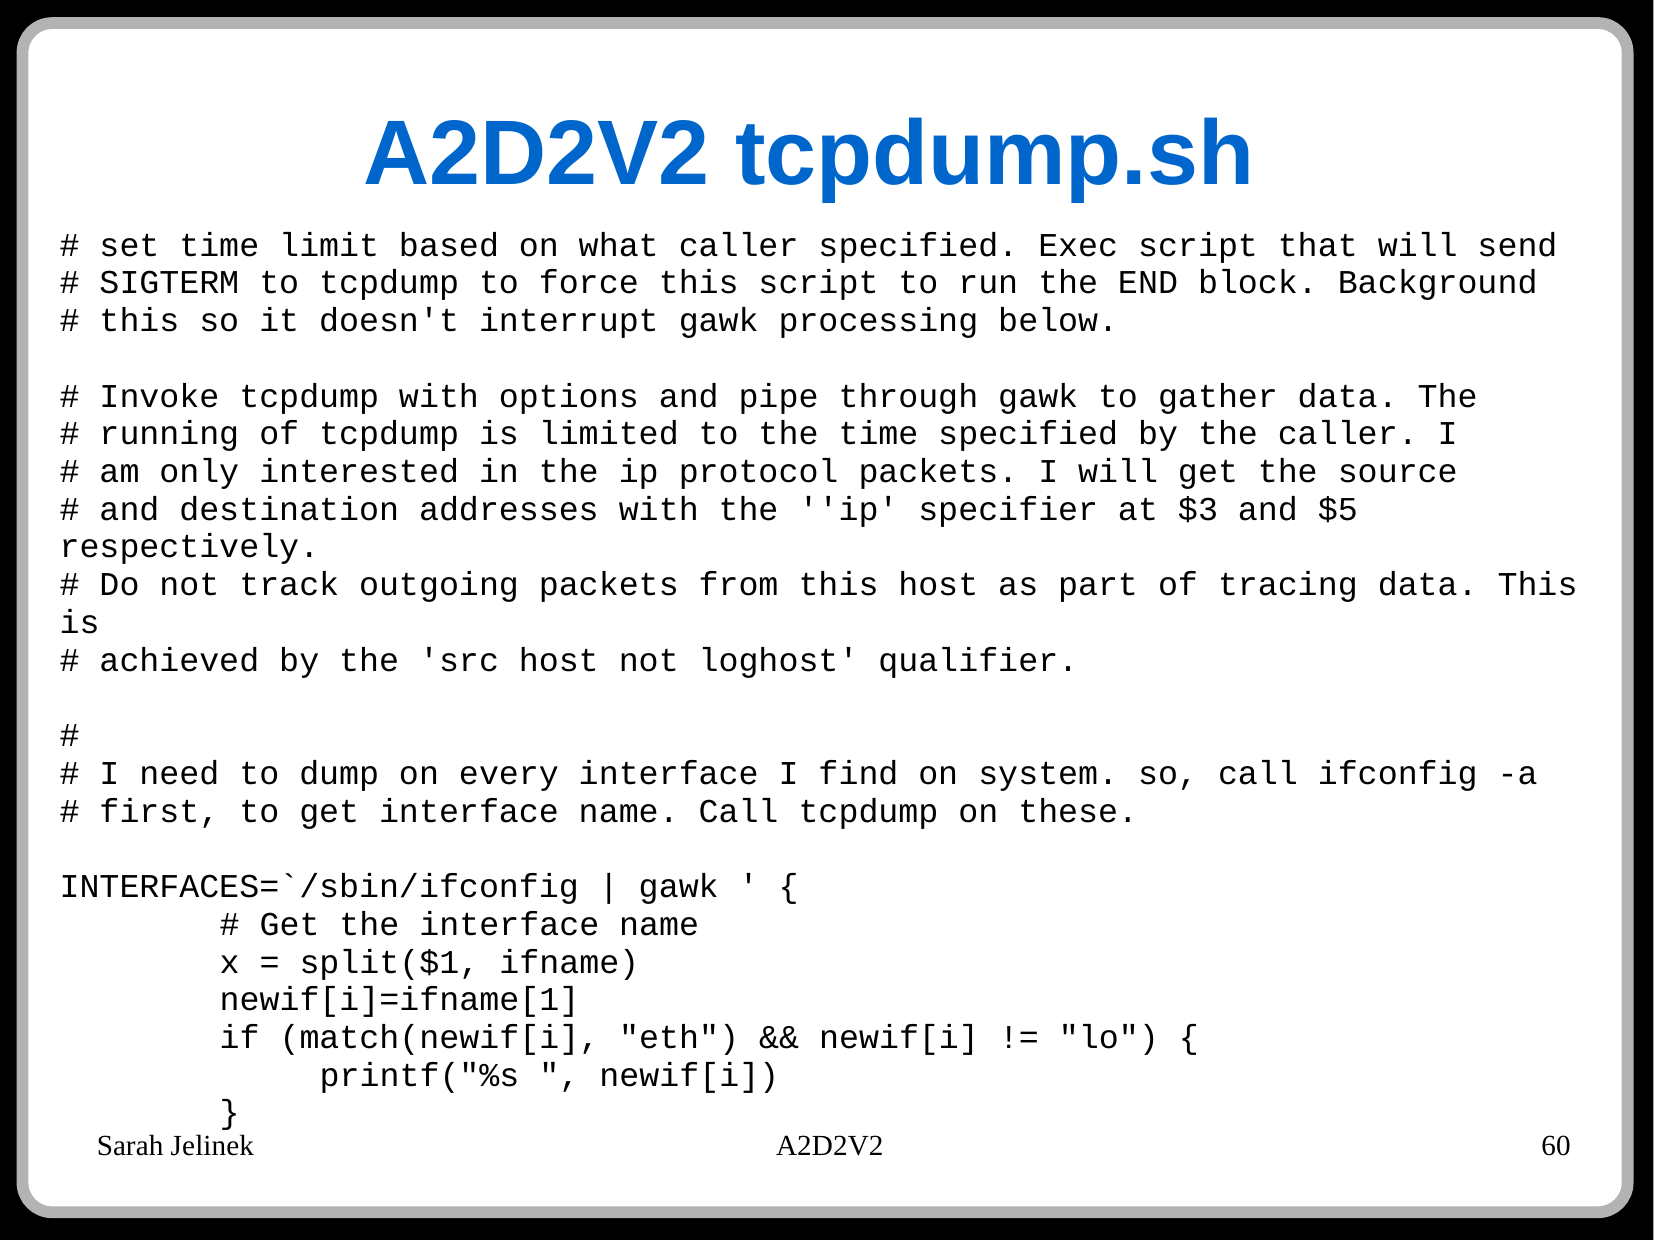

# A2D2V2 tcpdump.sh
# set time limit based on what caller specified. Exec script that will send
# SIGTERM to tcpdump to force this script to run the END block. Background
# this so it doesn't interrupt gawk processing below.
# Invoke tcpdump with options and pipe through gawk to gather data. The
# running of tcpdump is limited to the time specified by the caller. I
# am only interested in the ip protocol packets. I will get the source
# and destination addresses with the ''ip' specifier at $3 and $5 respectively.
# Do not track outgoing packets from this host as part of tracing data. This is
# achieved by the 'src host not loghost' qualifier.
#
# I need to dump on every interface I find on system. so, call ifconfig -a
# first, to get interface name. Call tcpdump on these.
INTERFACES=`/sbin/ifconfig | gawk ' {
 # Get the interface name
 x = split($1, ifname)
 newif[i]=ifname[1]
 if (match(newif[i], "eth") && newif[i] != "lo") {
 printf("%s ", newif[i])
 }
Sarah Jelinek A2D2V2
60